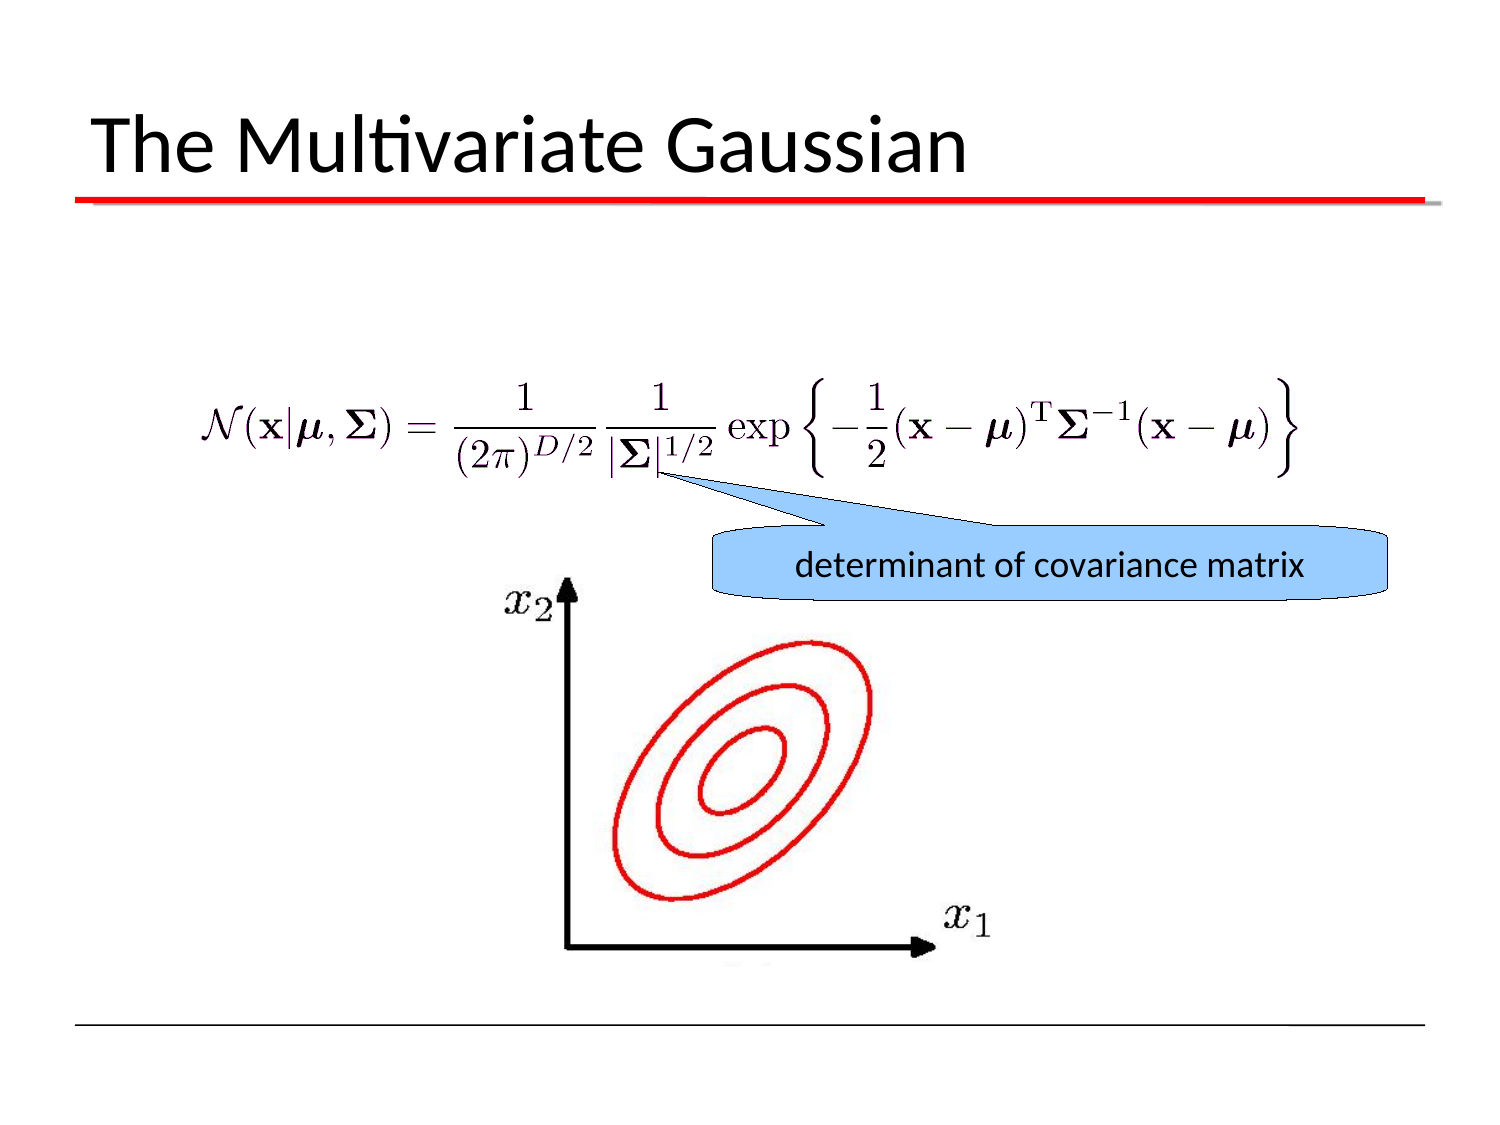

# The Multivariate Gaussian
determinant of covariance matrix